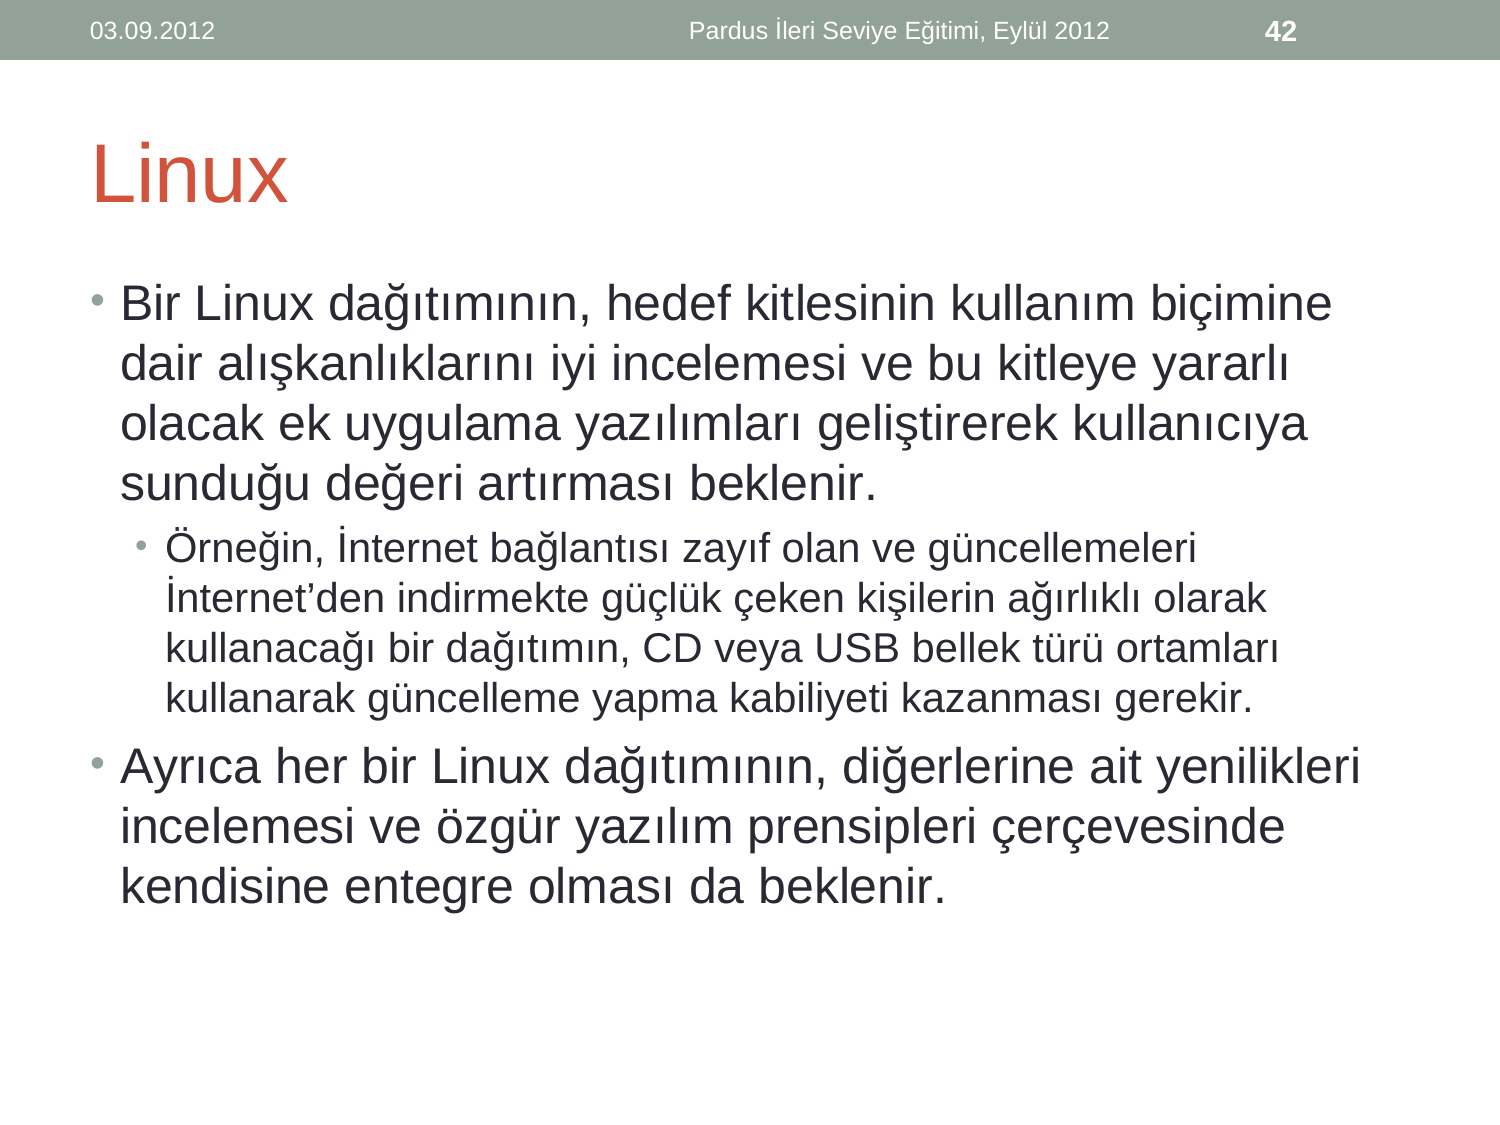

03.09.2012
Pardus İleri Seviye Eğitimi, Eylül 2012
# Linux
Bir Linux dağıtımının, hedef kitlesinin kullanım biçimine dair alışkanlıklarını iyi incelemesi ve bu kitleye yararlı olacak ek uygulama yazılımları geliştirerek kullanıcıya sunduğu değeri artırması beklenir.
Örneğin, İnternet bağlantısı zayıf olan ve güncellemeleri İnternet’den indirmekte güçlük çeken kişilerin ağırlıklı olarak kullanacağı bir dağıtımın, CD veya USB bellek türü ortamları kullanarak güncelleme yapma kabiliyeti kazanması gerekir.
Ayrıca her bir Linux dağıtımının, diğerlerine ait yenilikleri incelemesi ve özgür yazılım prensipleri çerçevesinde kendisine entegre olması da beklenir.